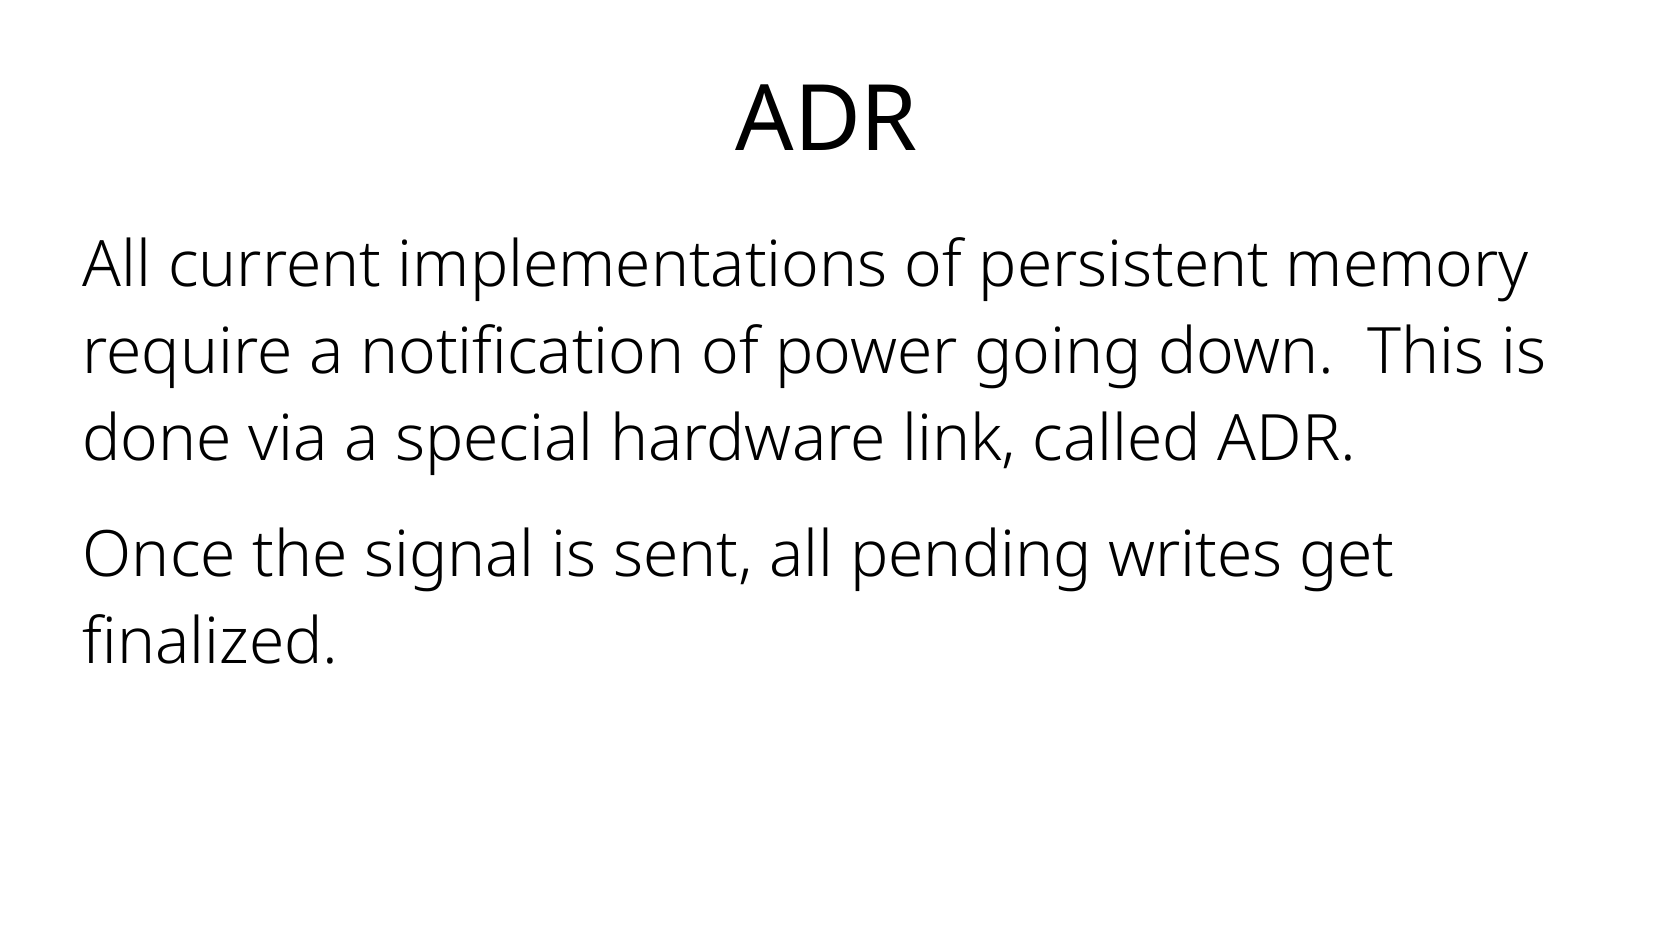

# ADR
All current implementations of persistent memory require a notification of power going down. This is done via a special hardware link, called ADR.
Once the signal is sent, all pending writes get finalized.